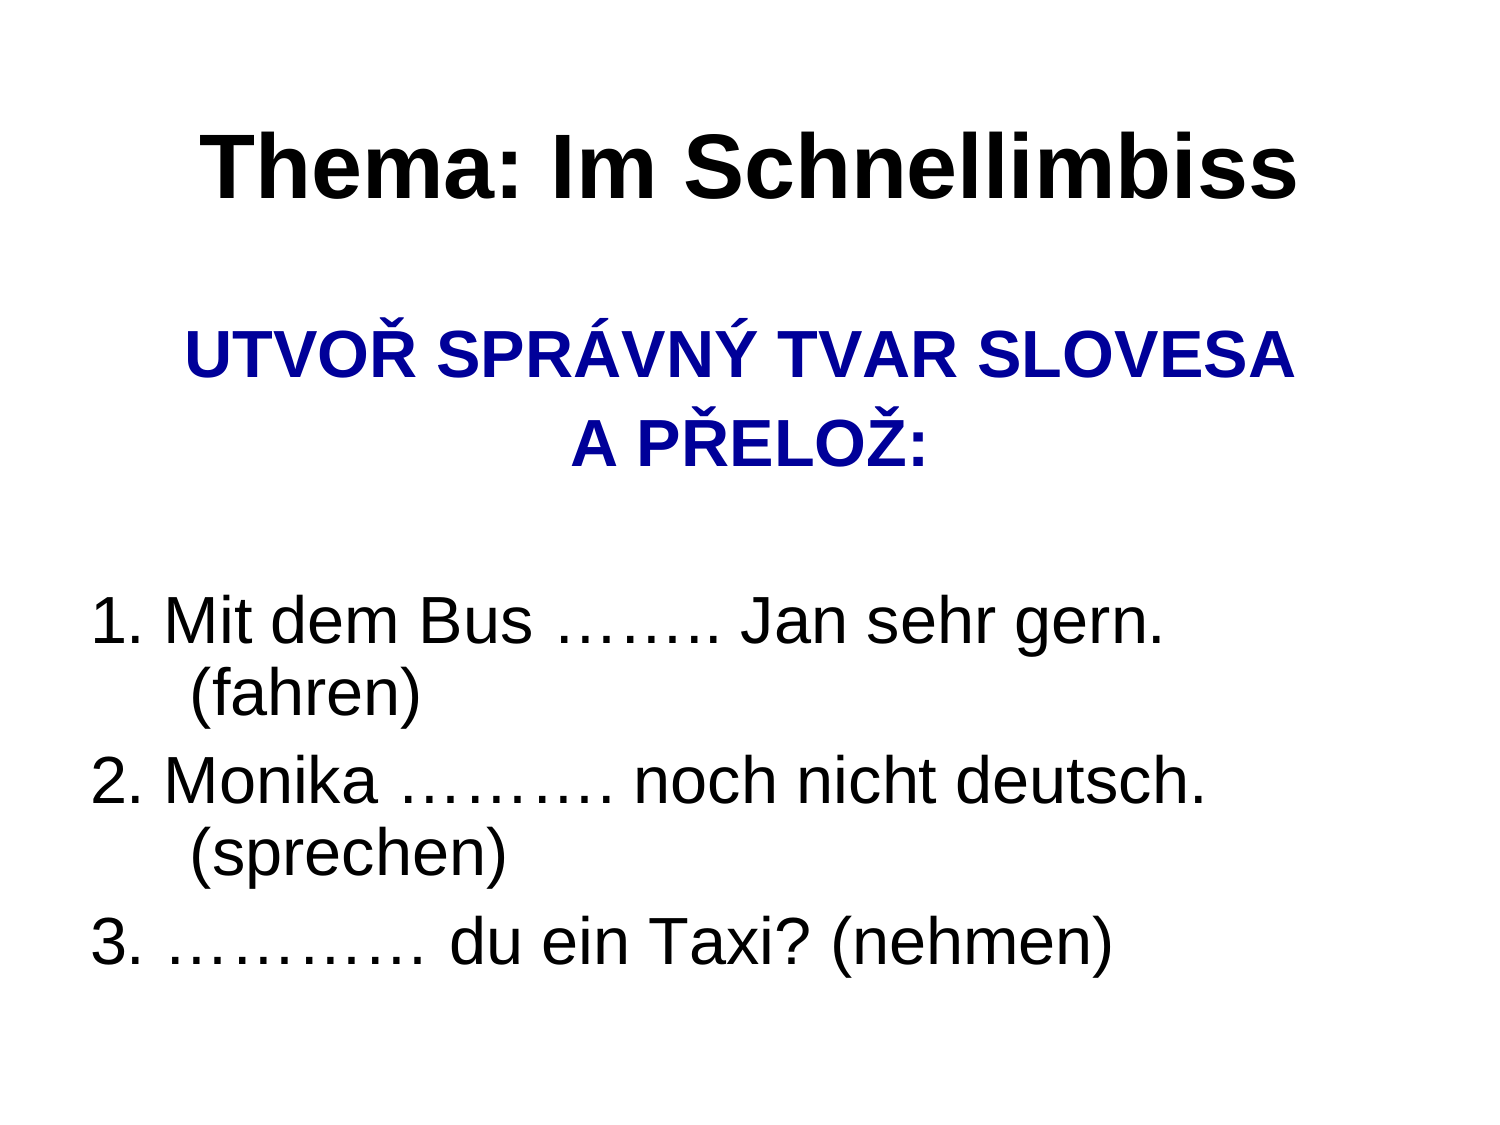

# Thema: Im Schnellimbiss
UTVOŘ SPRÁVNÝ TVAR SLOVESA
A PŘELOŽ:
1. Mit dem Bus …….. Jan sehr gern. (fahren)
2. Monika ………. noch nicht deutsch. (sprechen)
3. ………… du ein Taxi? (nehmen)